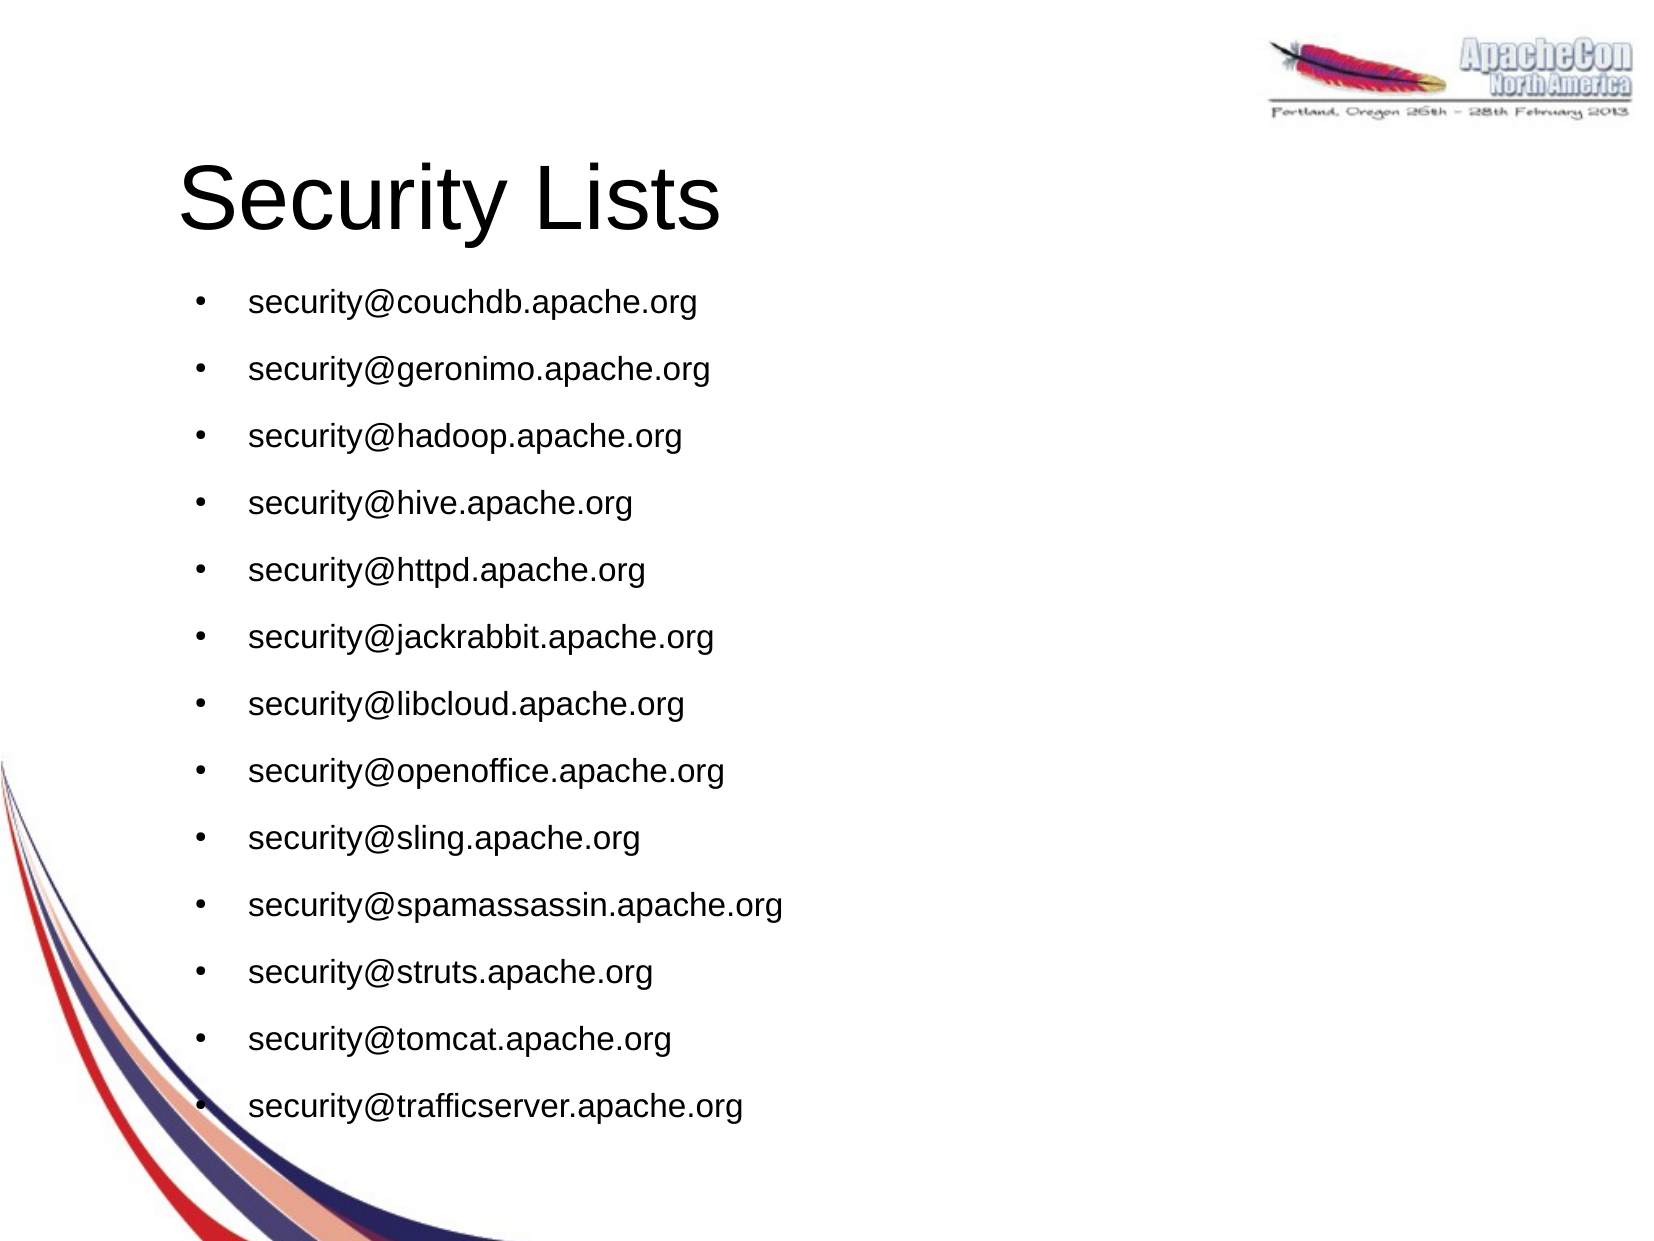

# Security Lists
security@couchdb.apache.org
security@geronimo.apache.org
security@hadoop.apache.org
security@hive.apache.org
security@httpd.apache.org
security@jackrabbit.apache.org
security@libcloud.apache.org
security@openoffice.apache.org
security@sling.apache.org
security@spamassassin.apache.org
security@struts.apache.org
security@tomcat.apache.org
security@trafficserver.apache.org